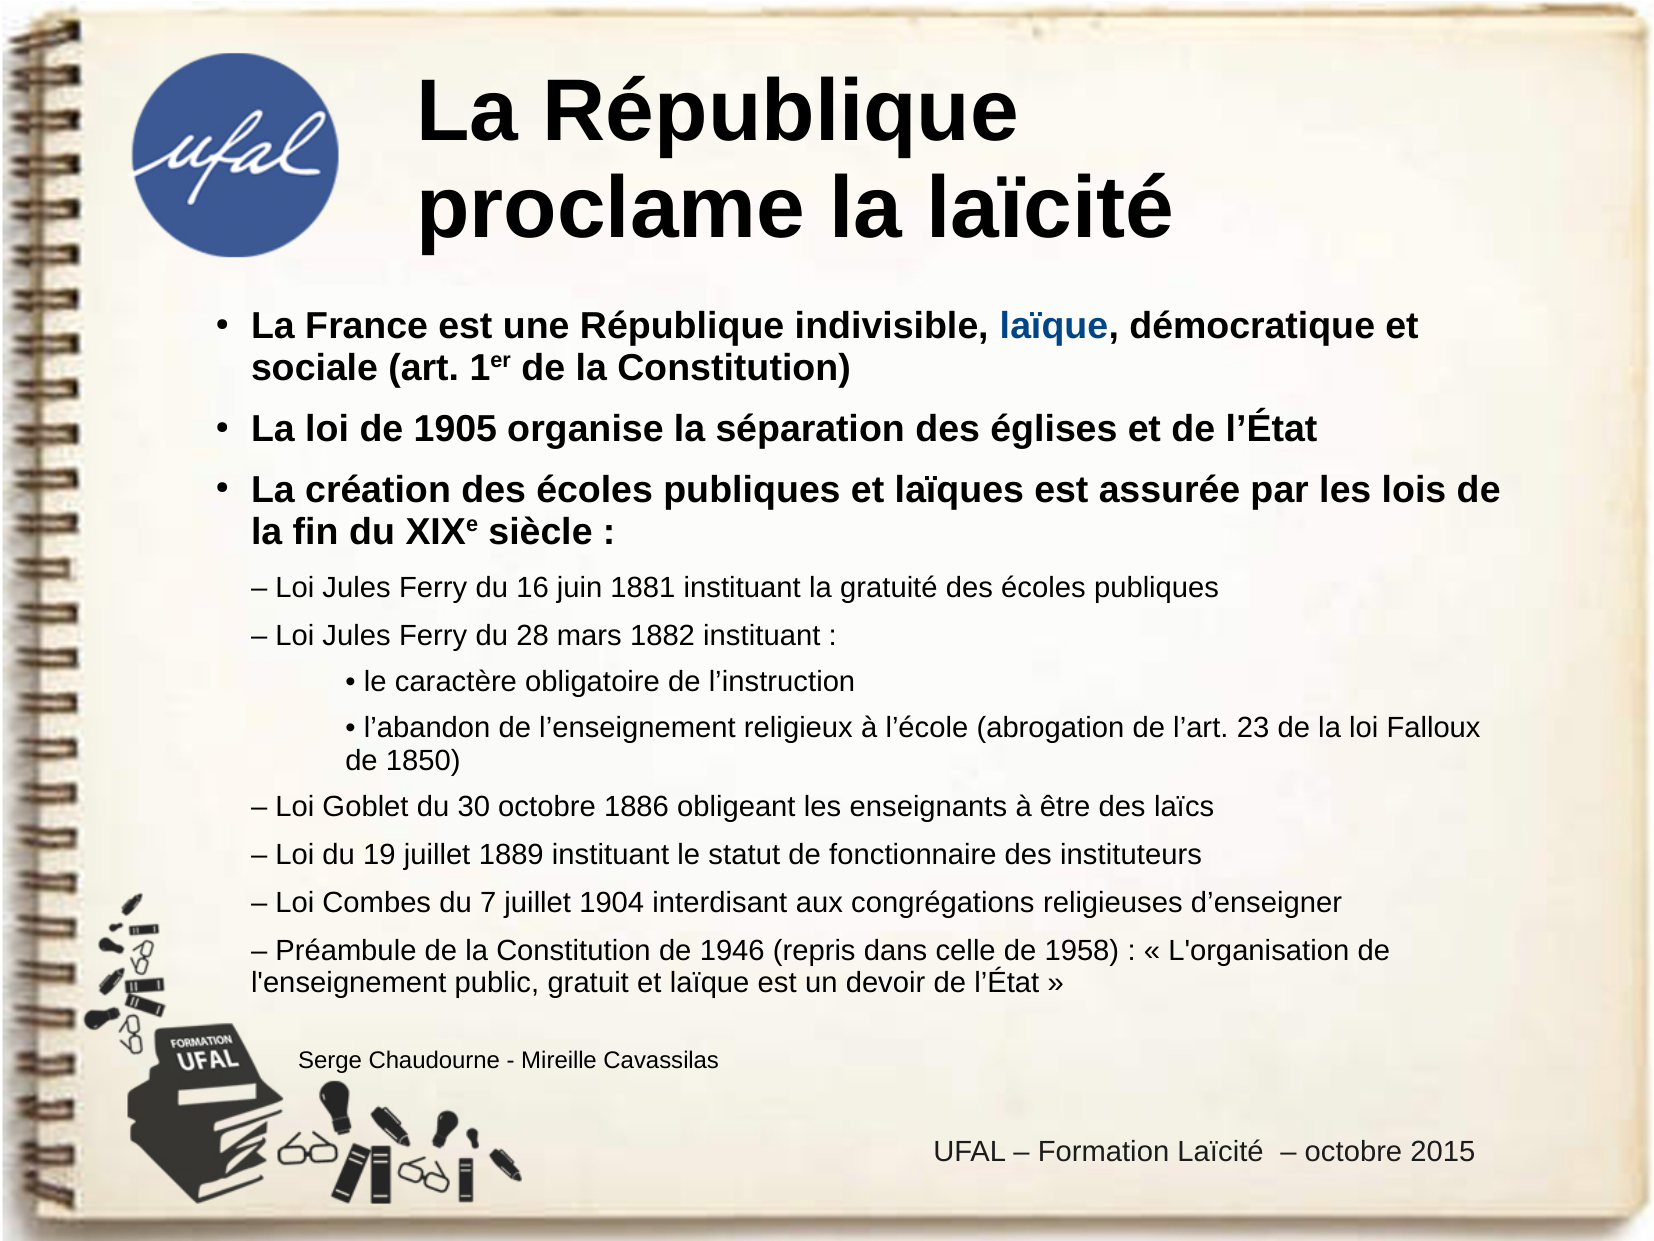

La République proclame la laïcité
La France est une République indivisible, laïque, démocratique et sociale (art. 1er de la Constitution)
La loi de 1905 organise la séparation des églises et de l’État
La création des écoles publiques et laïques est assurée par les lois de la fin du XIXe siècle :
– Loi Jules Ferry du 16 juin 1881 instituant la gratuité des écoles publiques
– Loi Jules Ferry du 28 mars 1882 instituant :
• le caractère obligatoire de l’instruction
• l’abandon de l’enseignement religieux à l’école (abrogation de l’art. 23 de la loi Falloux de 1850)
– Loi Goblet du 30 octobre 1886 obligeant les enseignants à être des laïcs
– Loi du 19 juillet 1889 instituant le statut de fonctionnaire des instituteurs
– Loi Combes du 7 juillet 1904 interdisant aux congrégations religieuses d’enseigner
– Préambule de la Constitution de 1946 (repris dans celle de 1958) : « L'organisation de l'enseignement public, gratuit et laïque est un devoir de l’État »
Serge Chaudourne - Mireille Cavassilas
UFAL – Formation Laïcité – octobre 2015